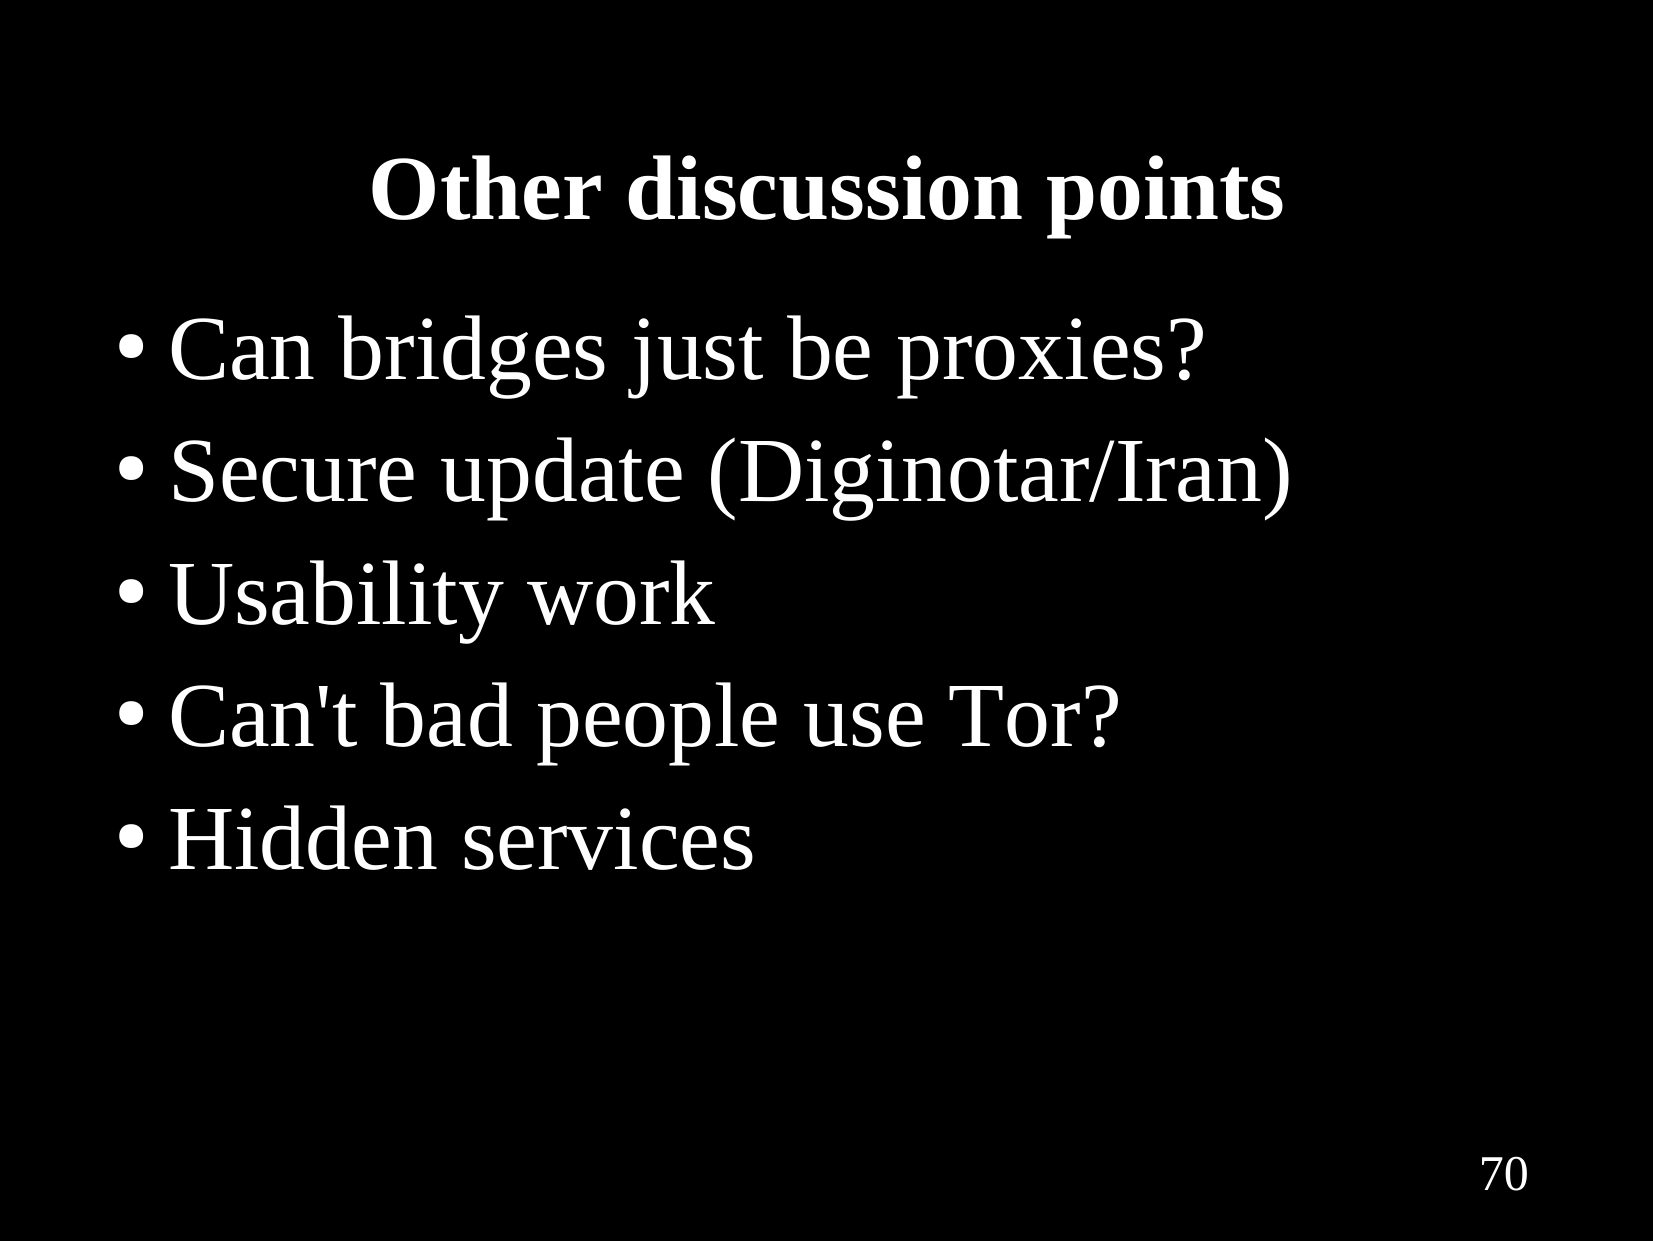

# Other discussion points
Can bridges just be proxies?
Secure update (Diginotar/Iran)
Usability work
Can't bad people use Tor?
Hidden services